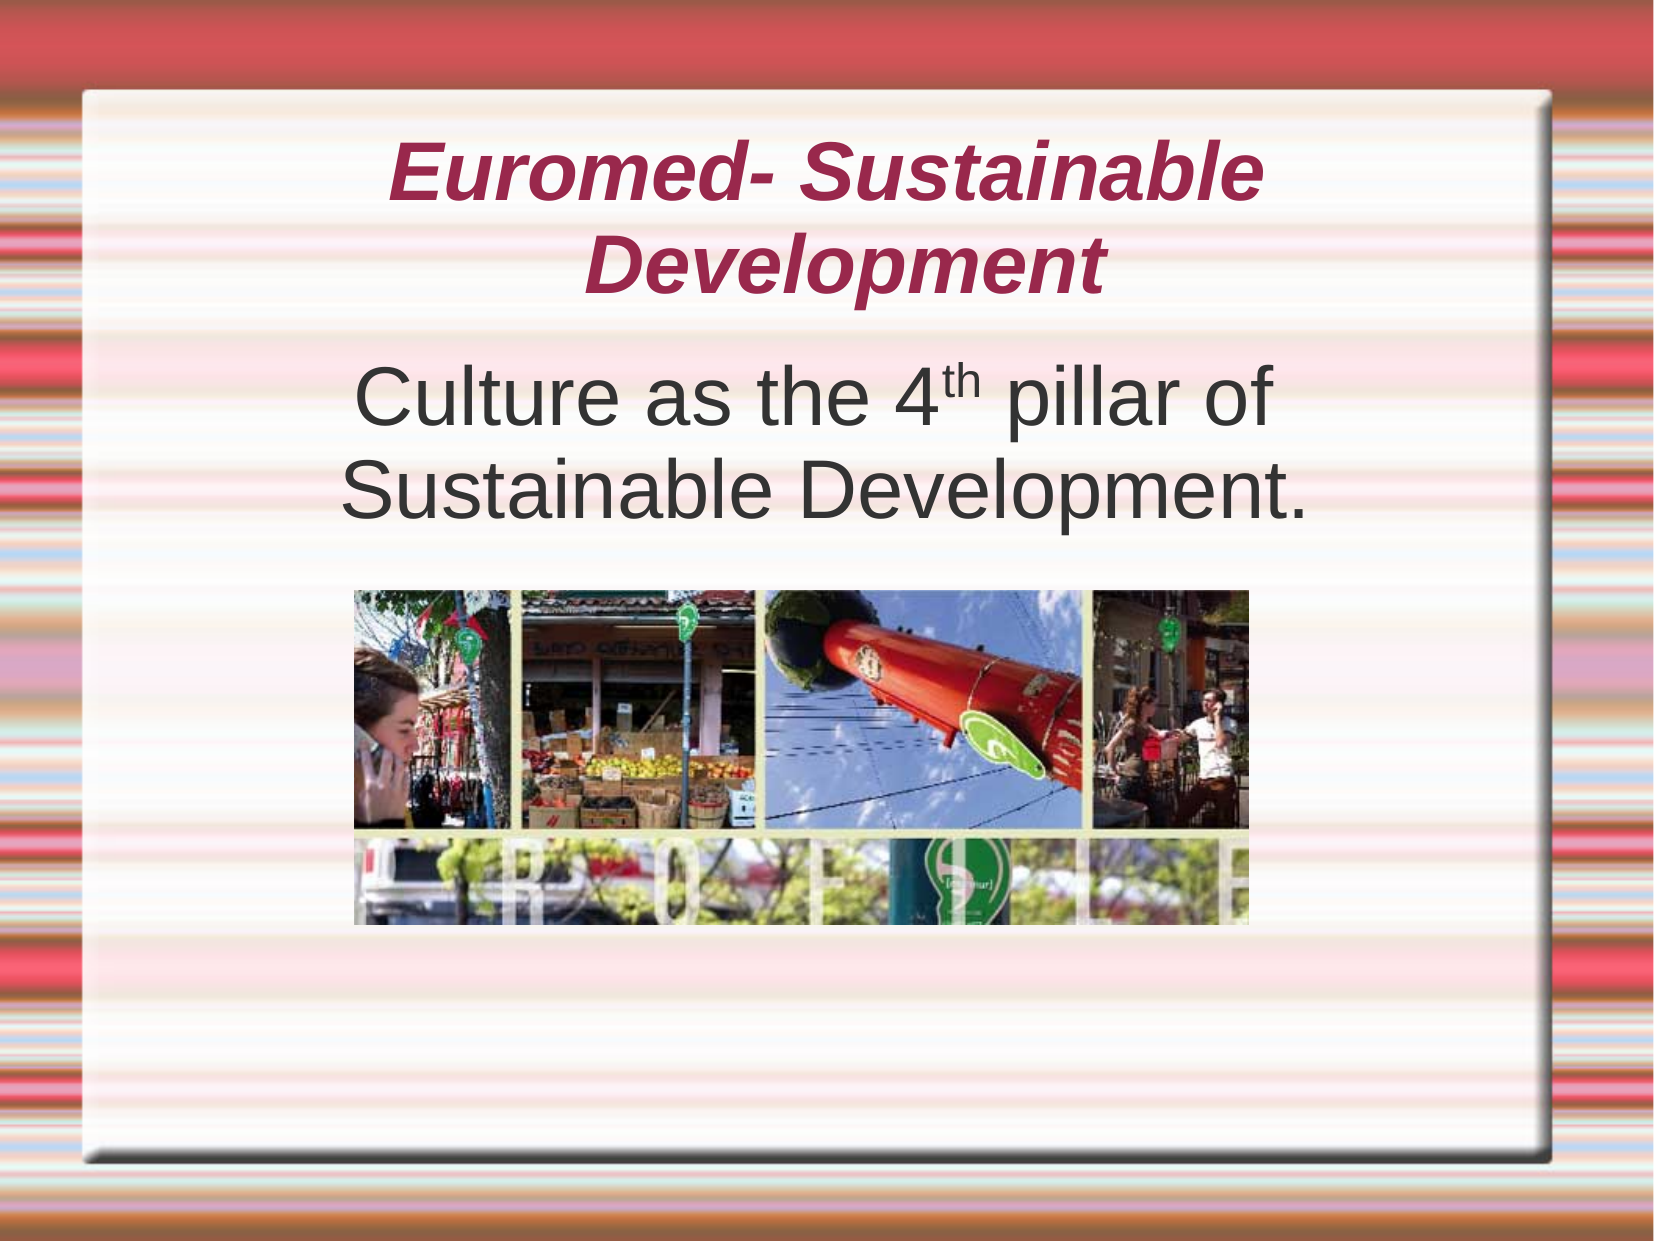

# Euromed- Sustainable Development
Culture as the 4th pillar of
Sustainable Development.